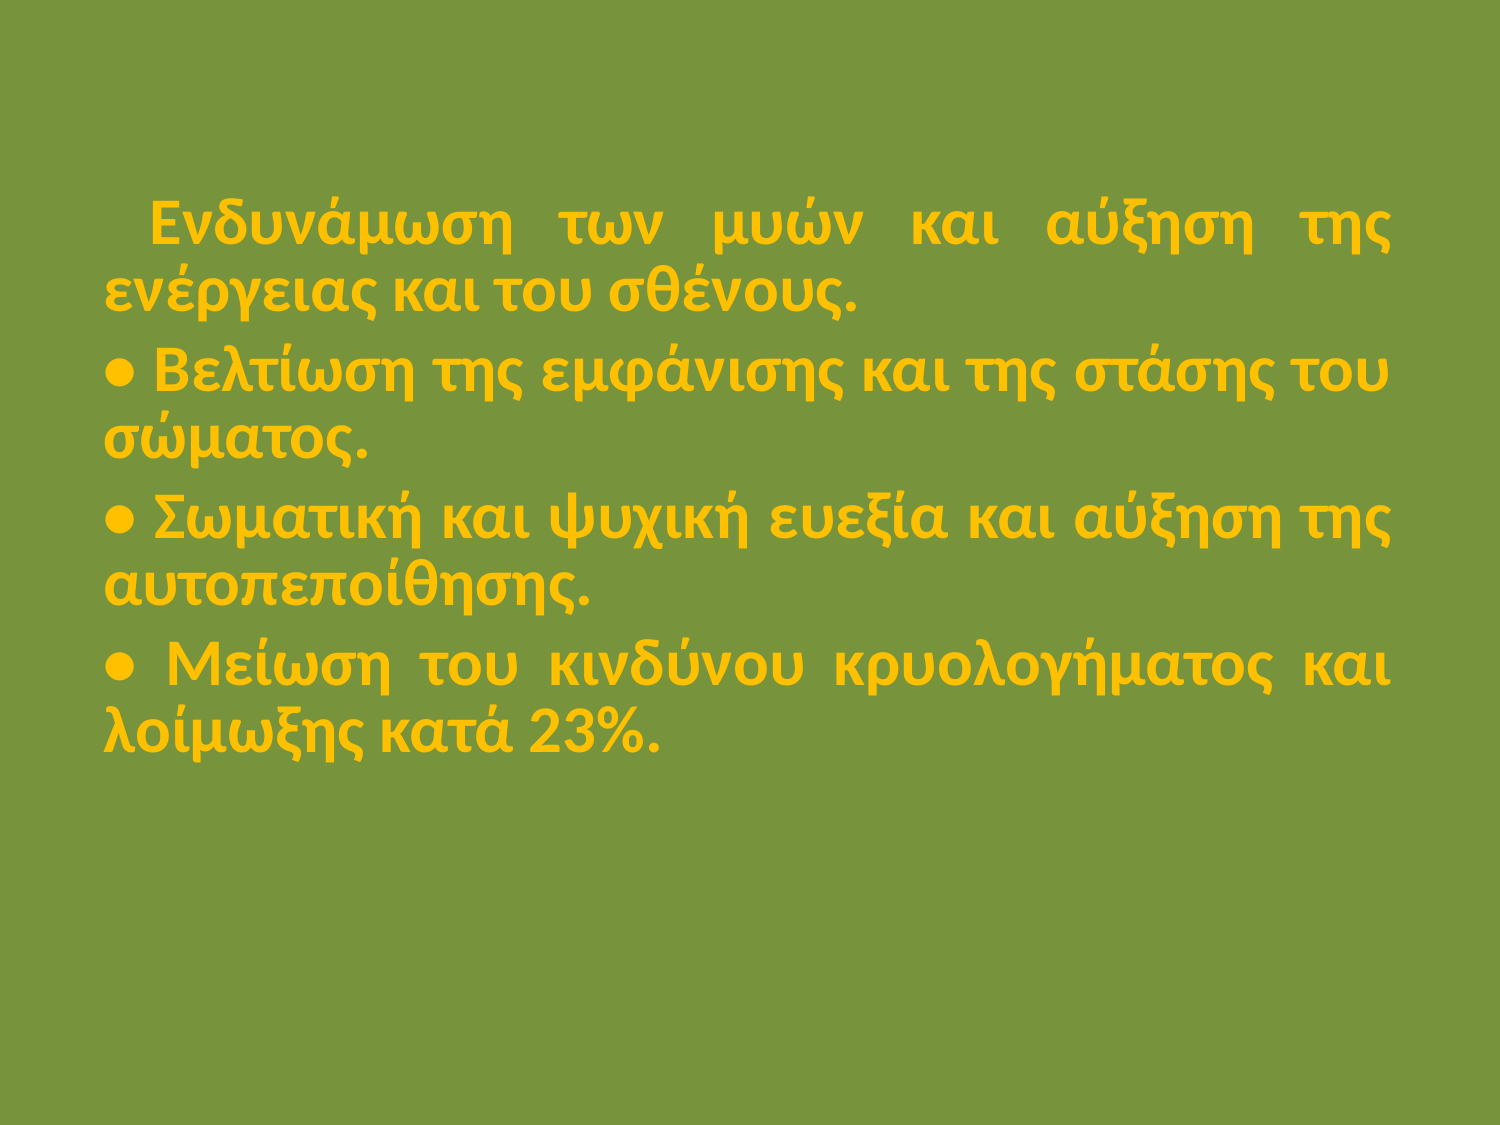

Ενδυνάμωση των μυών και αύξηση της ενέργειας και του σθένους.
• Βελτίωση της εμφάνισης και της στάσης του σώματος.
• Σωματική και ψυχική ευεξία και αύξηση της αυτοπεποίθησης.
• Μείωση του κινδύνου κρυολογήματος και λοίμωξης κατά 23%.